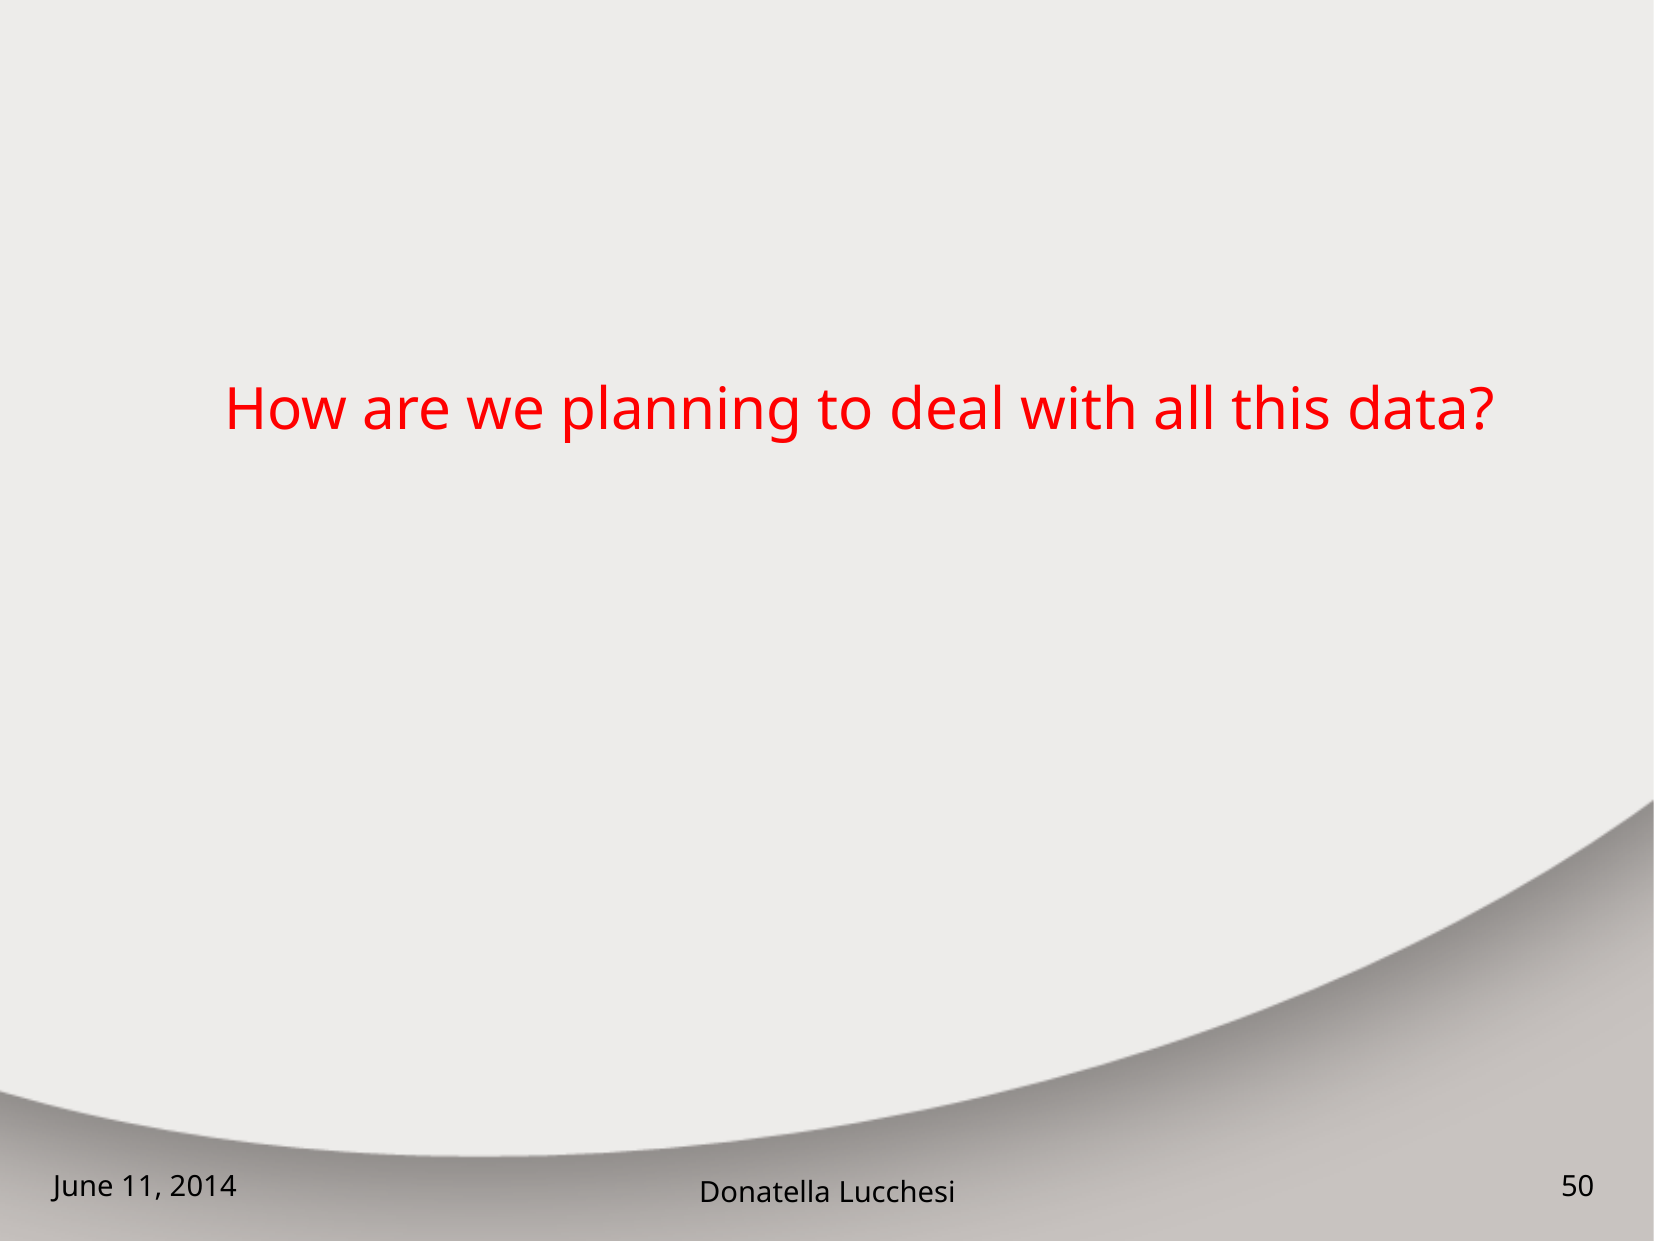

How are we planning to deal with all this data?
June 11, 2014
50
Donatella Lucchesi